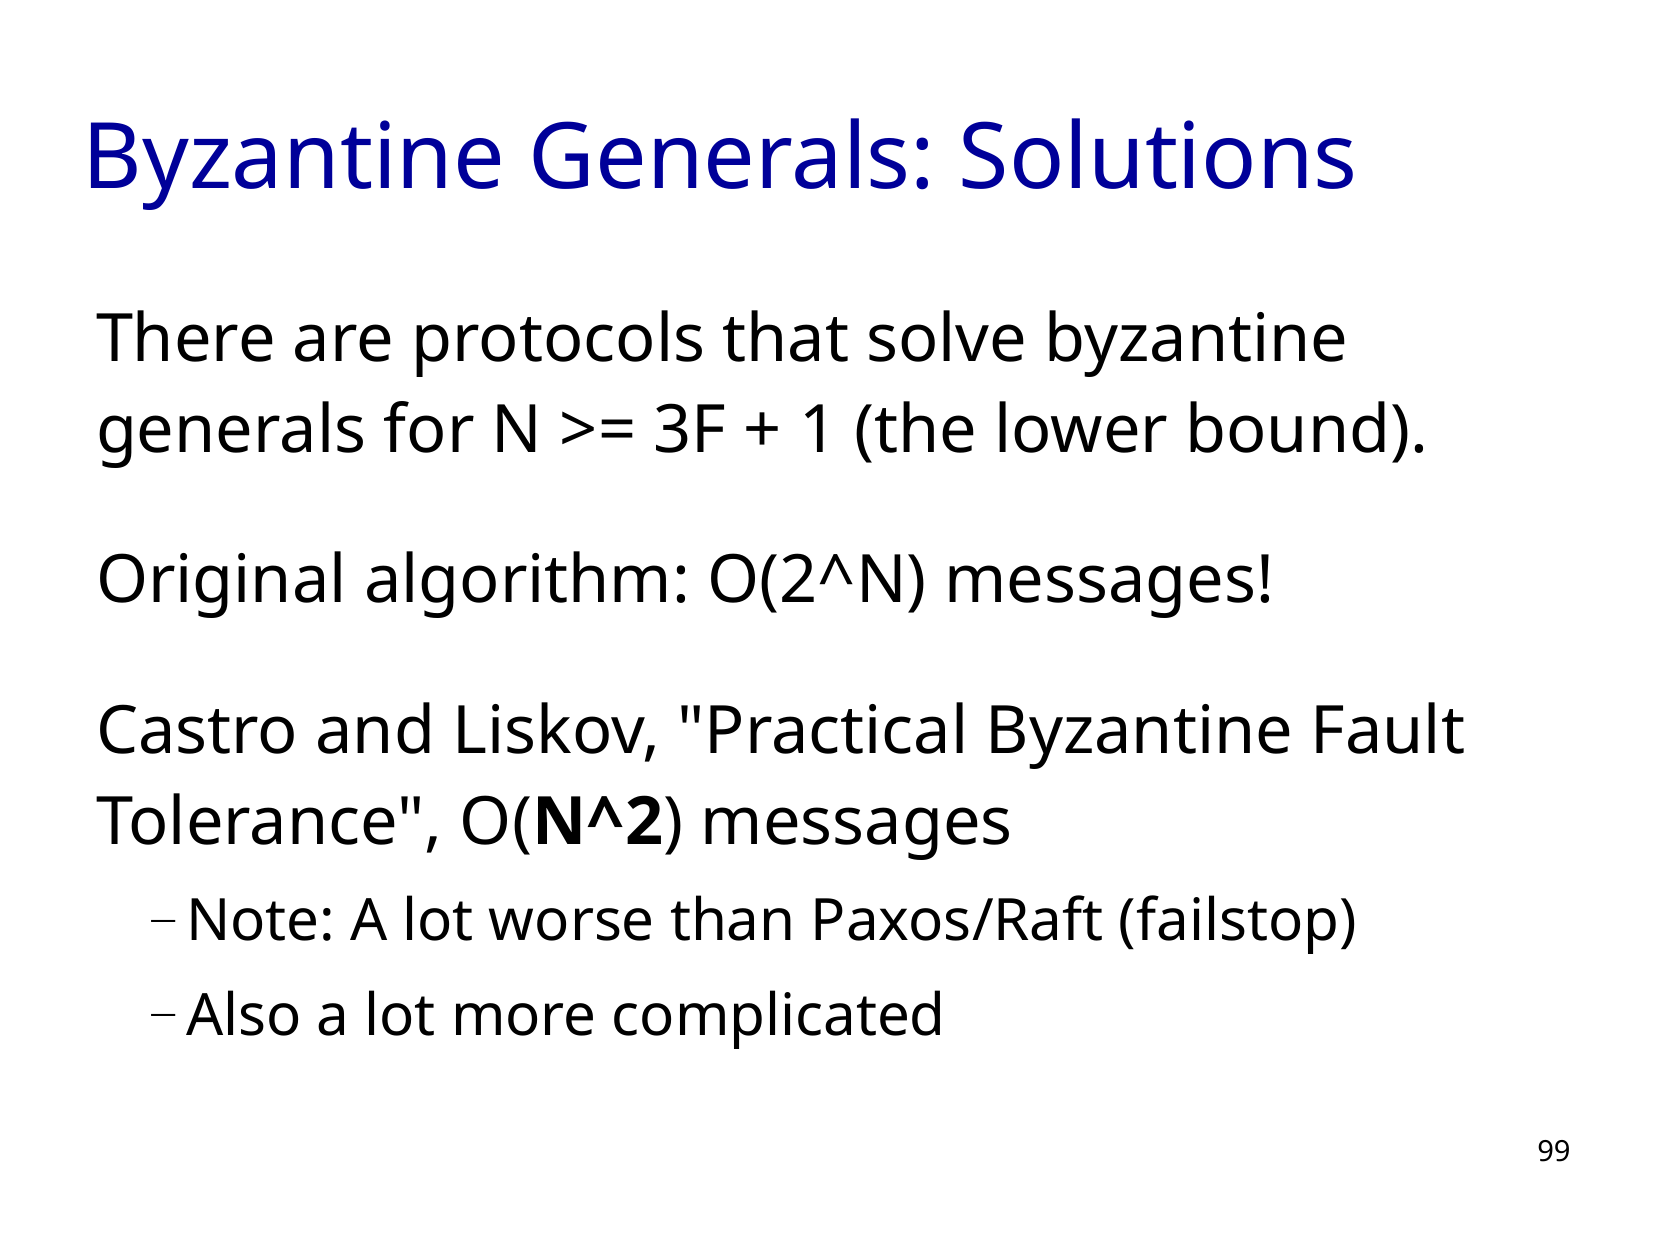

# Byzantine Generals: Solutions
There are protocols that solve byzantine generals for N >= 3F + 1 (the lower bound).
Original algorithm: O(2^N) messages!
Castro and Liskov, "Practical Byzantine Fault Tolerance", O(N^2) messages
Note: A lot worse than Paxos/Raft (failstop)
Also a lot more complicated
99